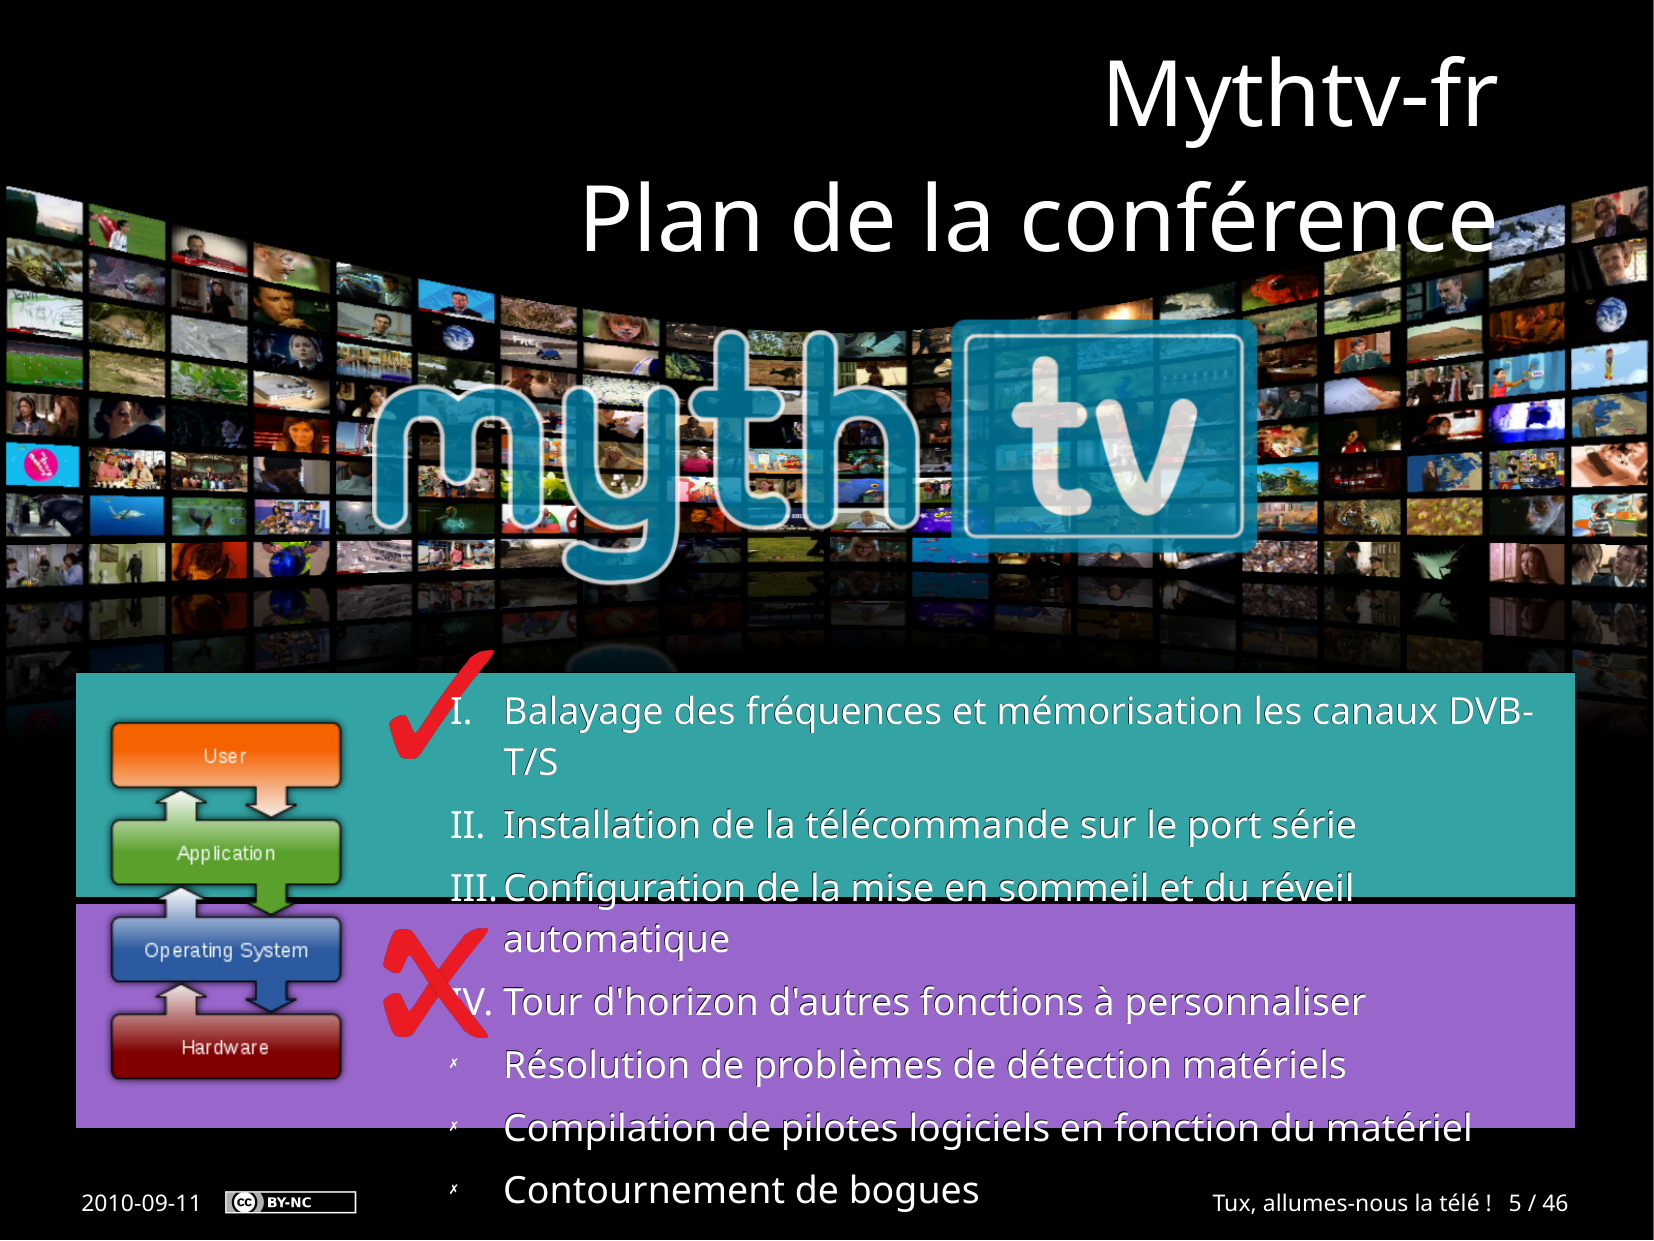

# Mythtv-fr Plan de la conférence
Balayage des fréquences et mémorisation les canaux DVB-T/S
Installation de la télécommande sur le port série
Configuration de la mise en sommeil et du réveil automatique
Tour d'horizon d'autres fonctions à personnaliser
Résolution de problèmes de détection matériels
Compilation de pilotes logiciels en fonction du matériel
Contournement de bogues
2010-09-11
Tux, allumes-nous la télé !
5